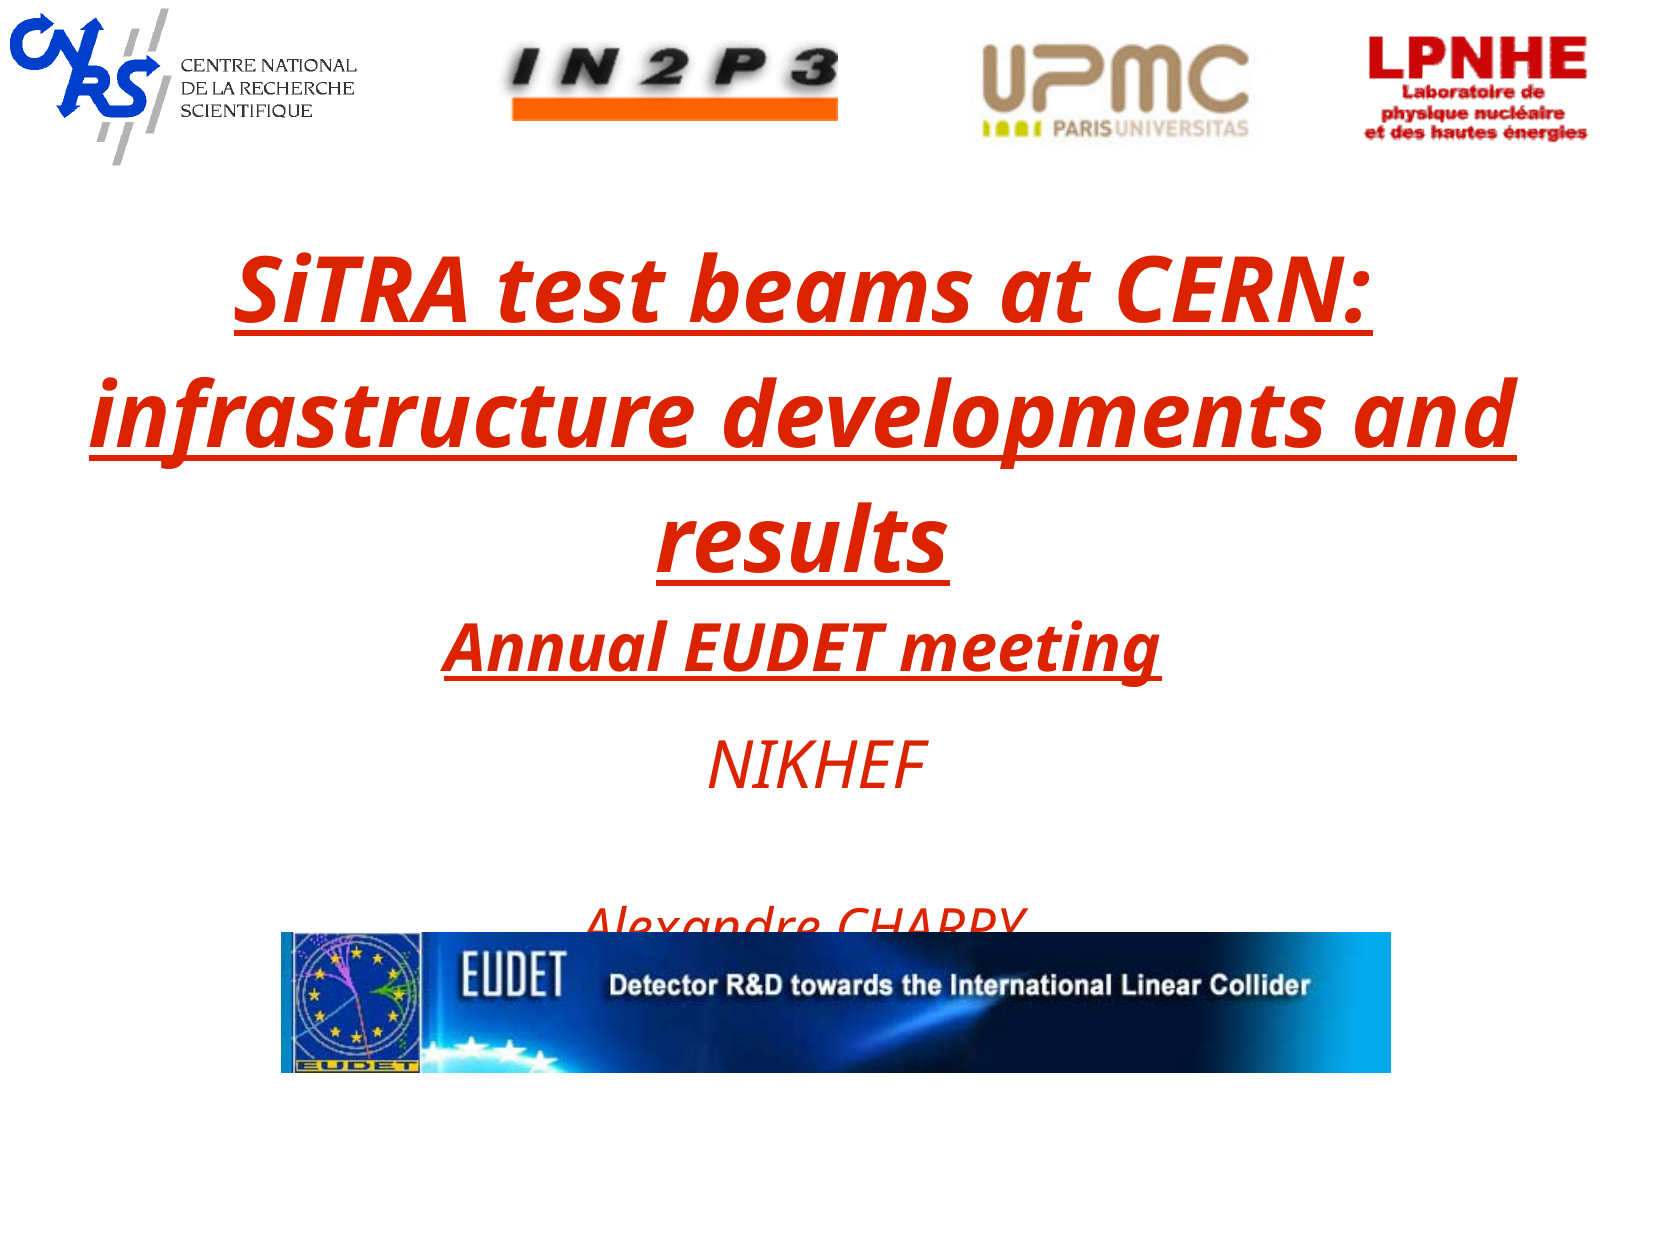

# SiTRA test beams at CERN: infrastructure developments and results Annual EUDET meeting NIKHEF Alexandre CHARPY